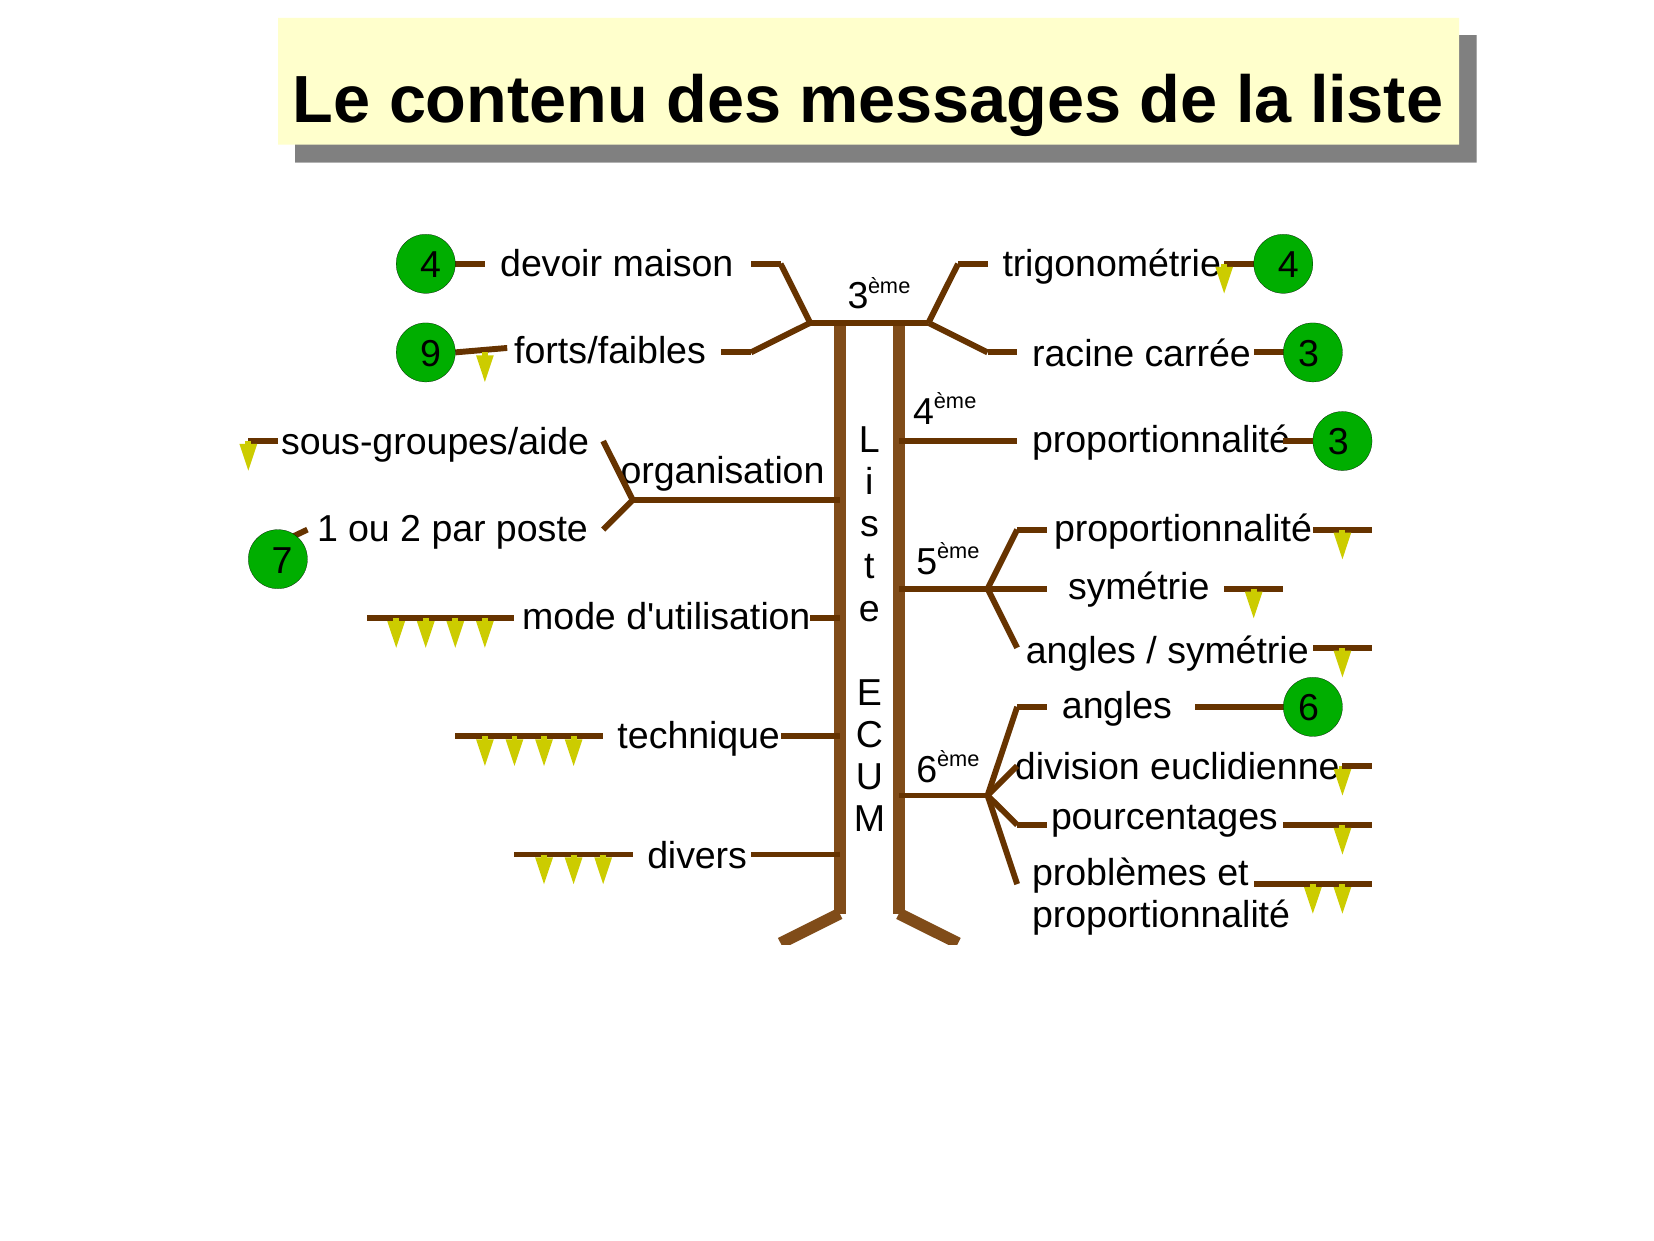

Le contenu des messages de la liste